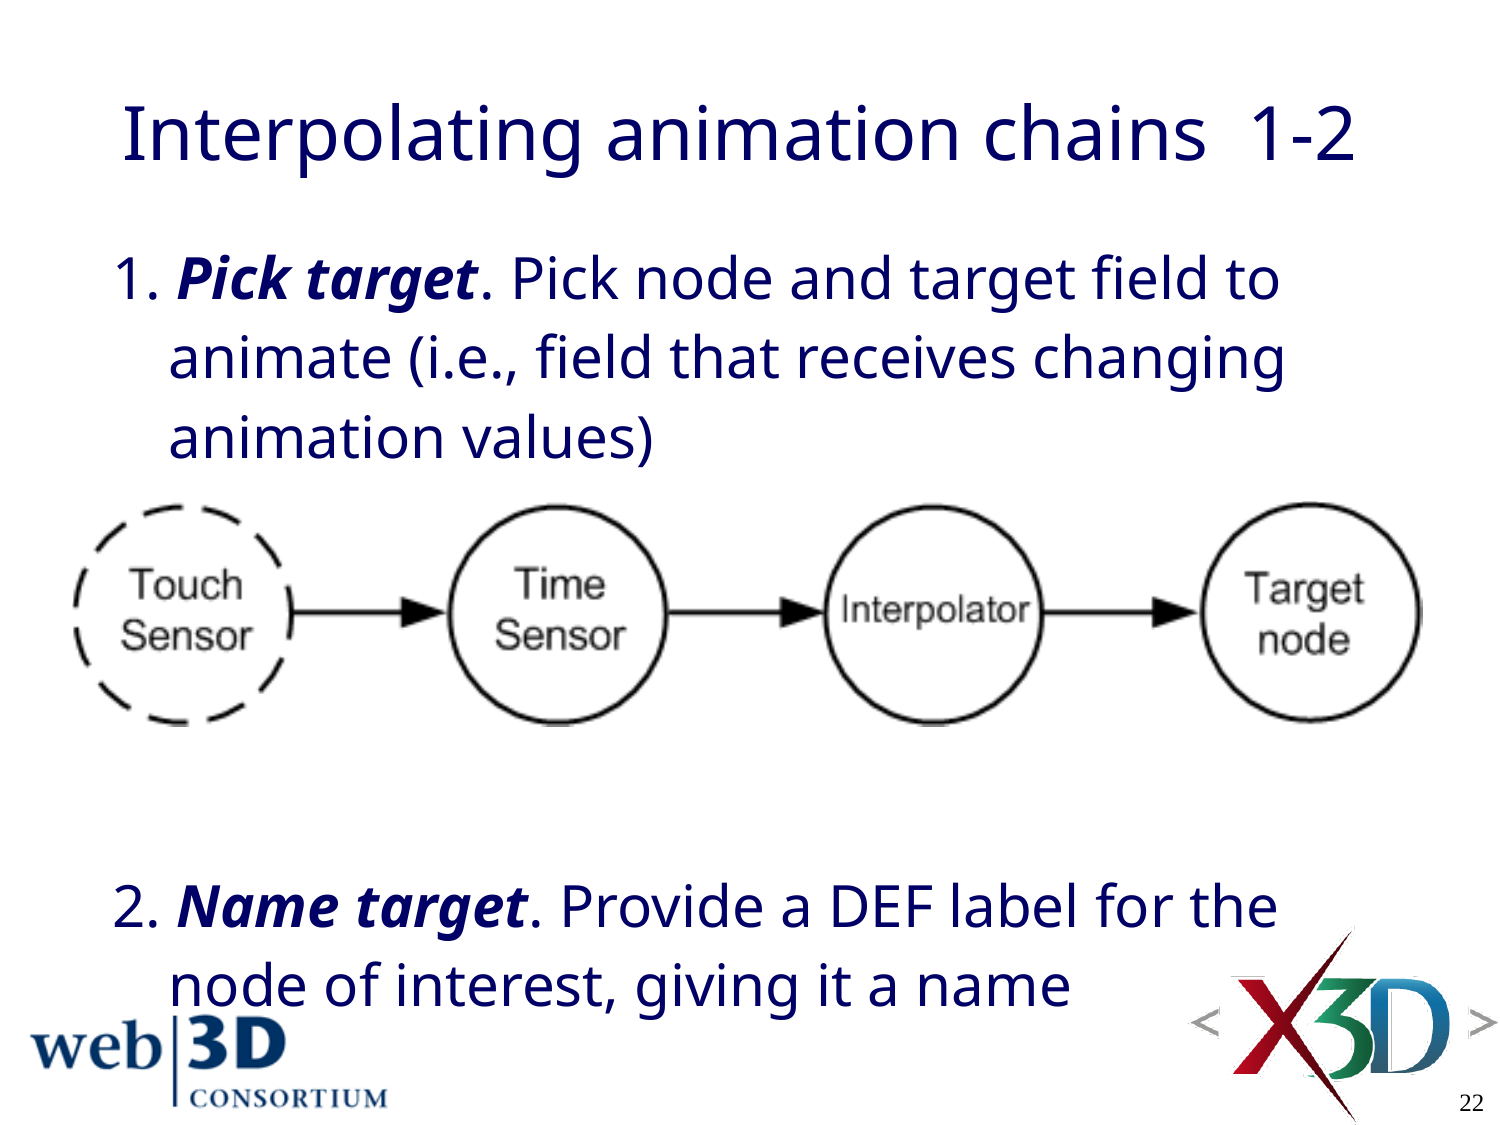

# Interpolating animation chains 1-2
1. Pick target. Pick node and target field to animate (i.e., field that receives changing animation values)
2. Name target. Provide a DEF label for the node of interest, giving it a name